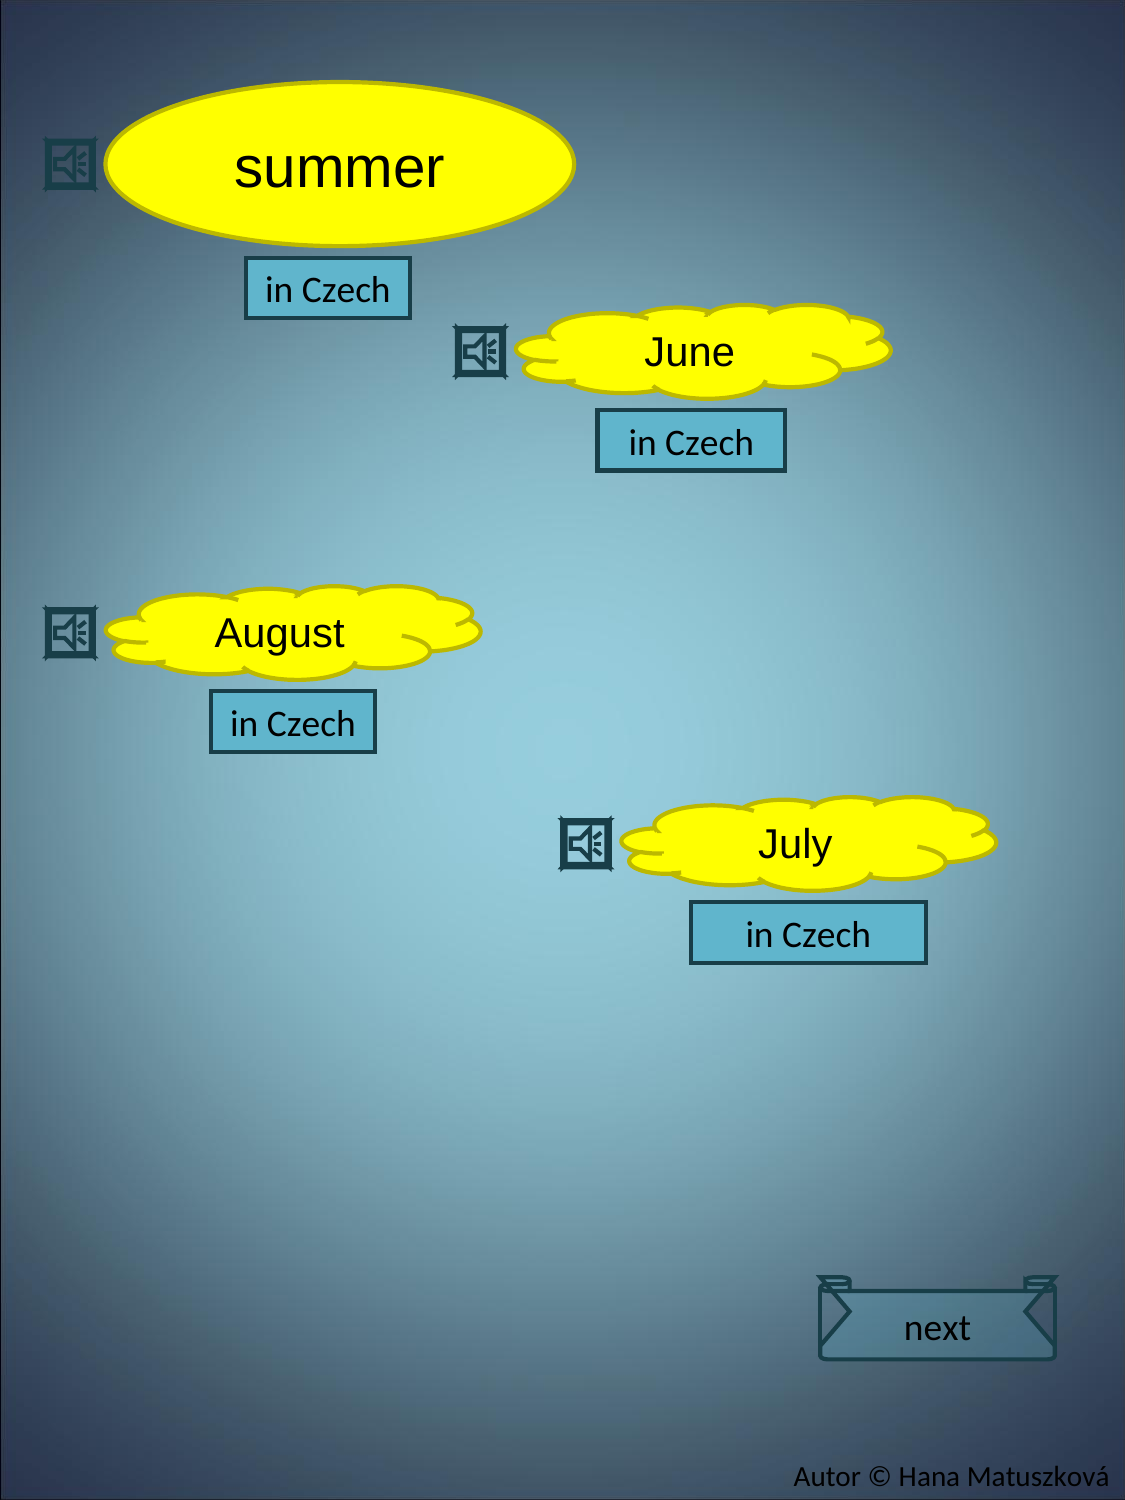

summer
léto
in Czech
June
červen
in Czech
August
srpen
in Czech
July
červenec
in Czech
next
Autor © Hana Matuszková